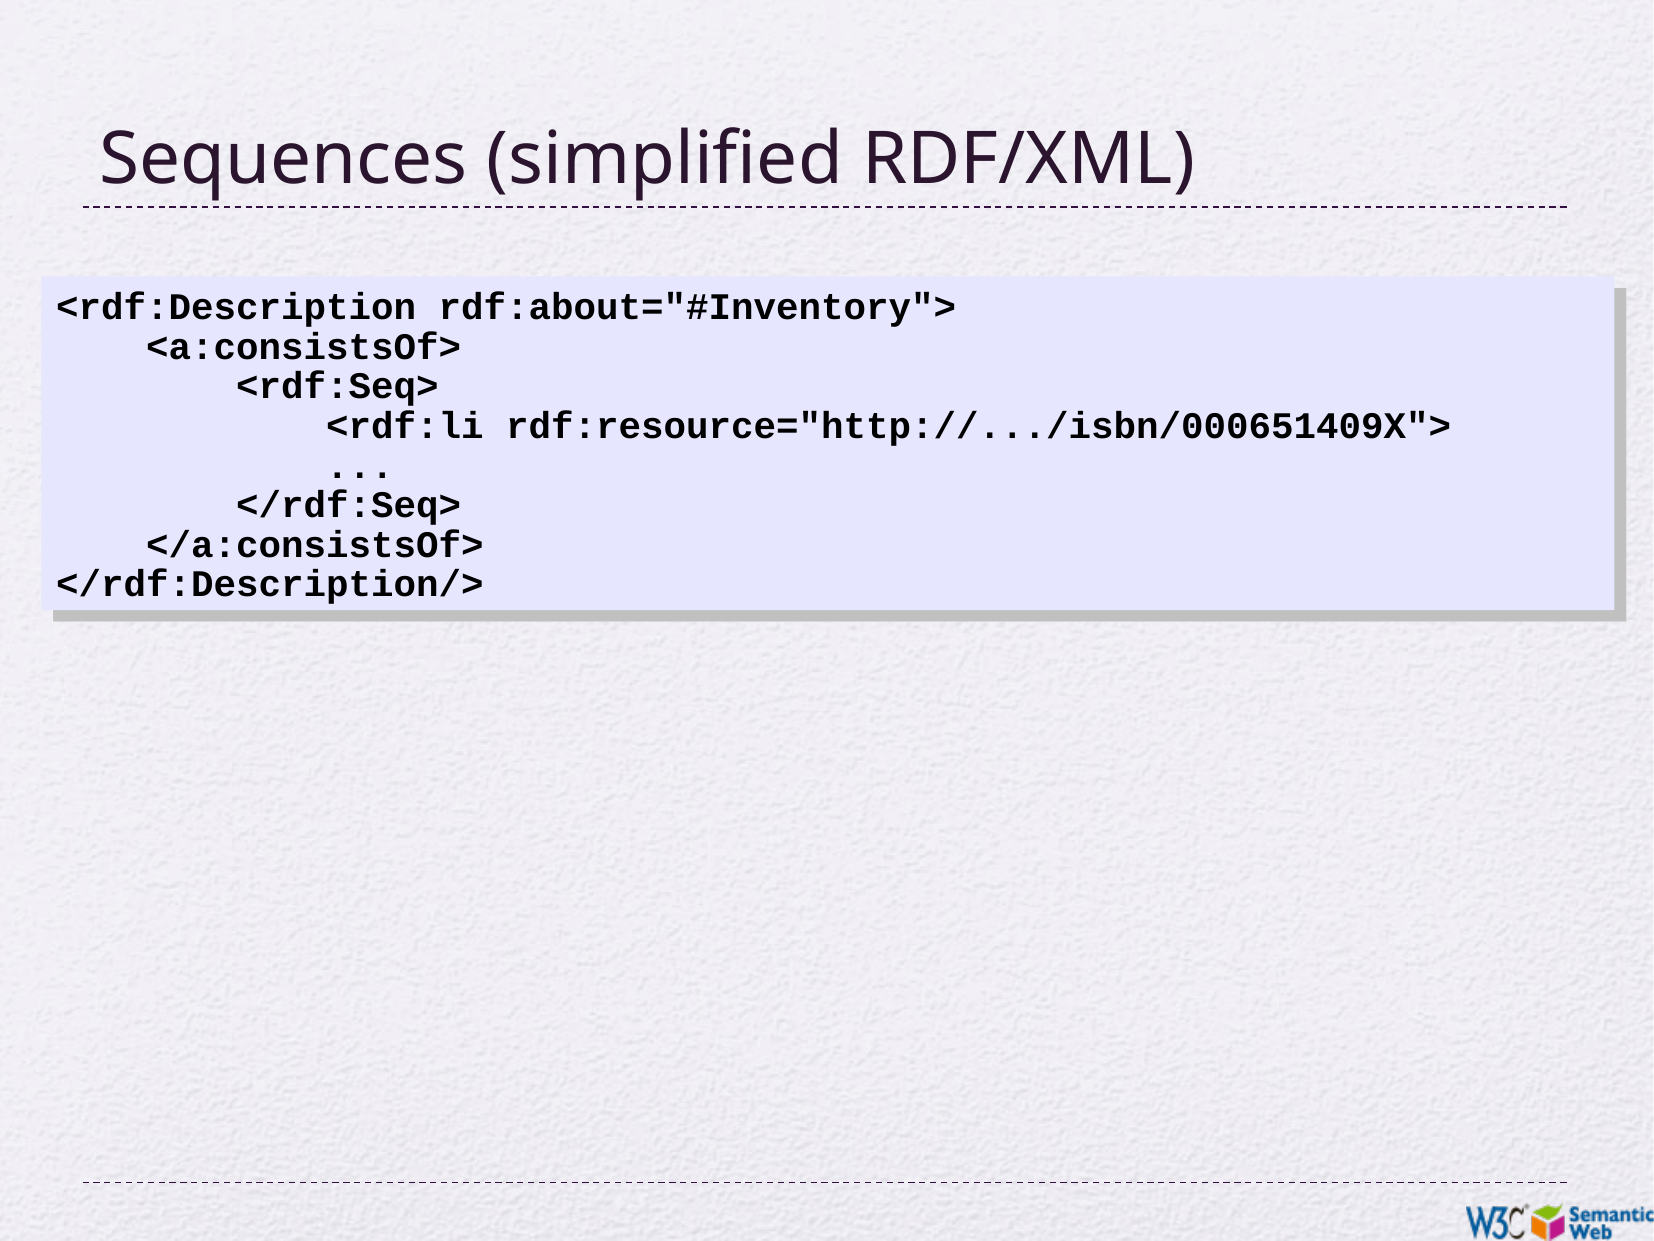

# Sequences (simplified RDF/XML)
<rdf:Description rdf:about="#Inventory">
 <a:consistsOf>
 <rdf:Seq>
 <rdf:li rdf:resource="http://.../isbn/000651409X">
 ...
 </rdf:Seq>
 </a:consistsOf>
</rdf:Description/>